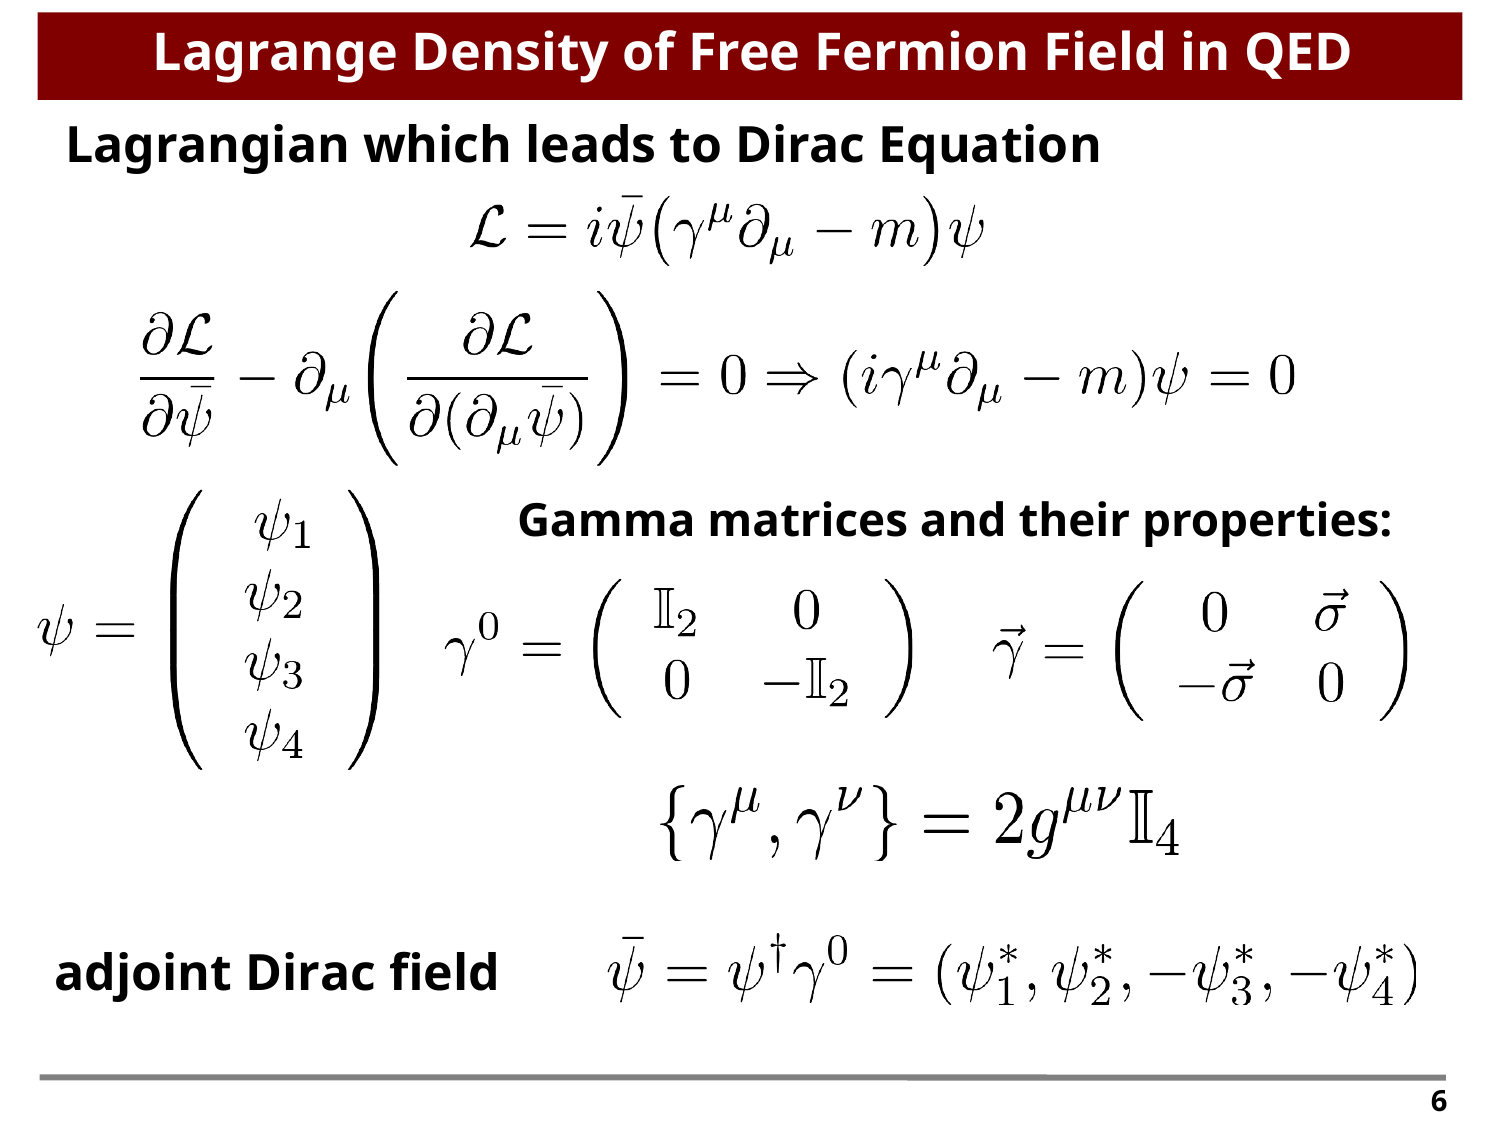

# Lagrange Density of Free Fermion Field in QED
 Lagrangian which leads to Dirac Equation
Gamma matrices and their properties:
adjoint Dirac field